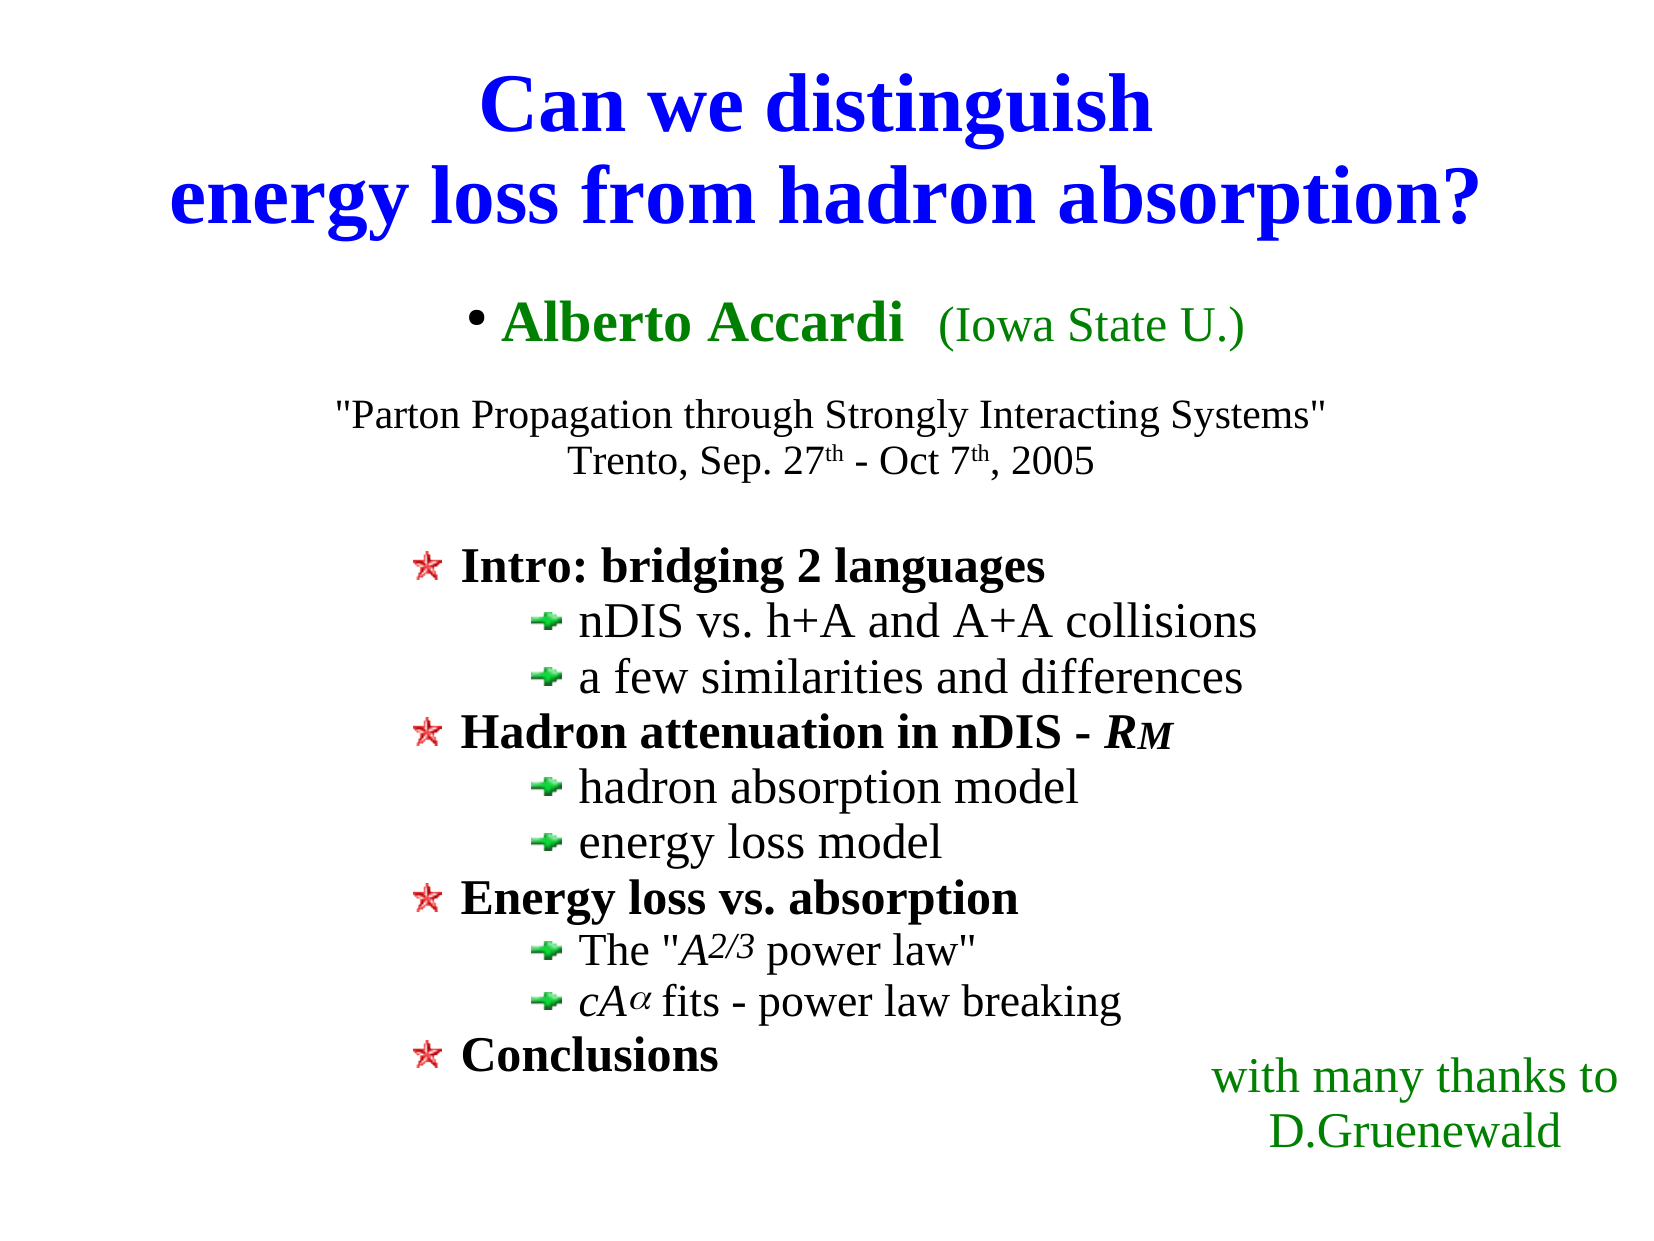

Can we distinguish
energy loss from hadron absorption?
Alberto Accardi (Iowa State U.)
"Parton Propagation through Strongly Interacting Systems"
Trento, Sep. 27th - Oct 7th, 2005
Intro: bridging 2 languages
nDIS vs. h+A and A+A collisions
a few similarities and differences
Hadron attenuation in nDIS - RM
hadron absorption model
energy loss model
Energy loss vs. absorption
The "A2/3 power law"
cAa fits - power law breaking
Conclusions
with many thanks to
D.Gruenewald